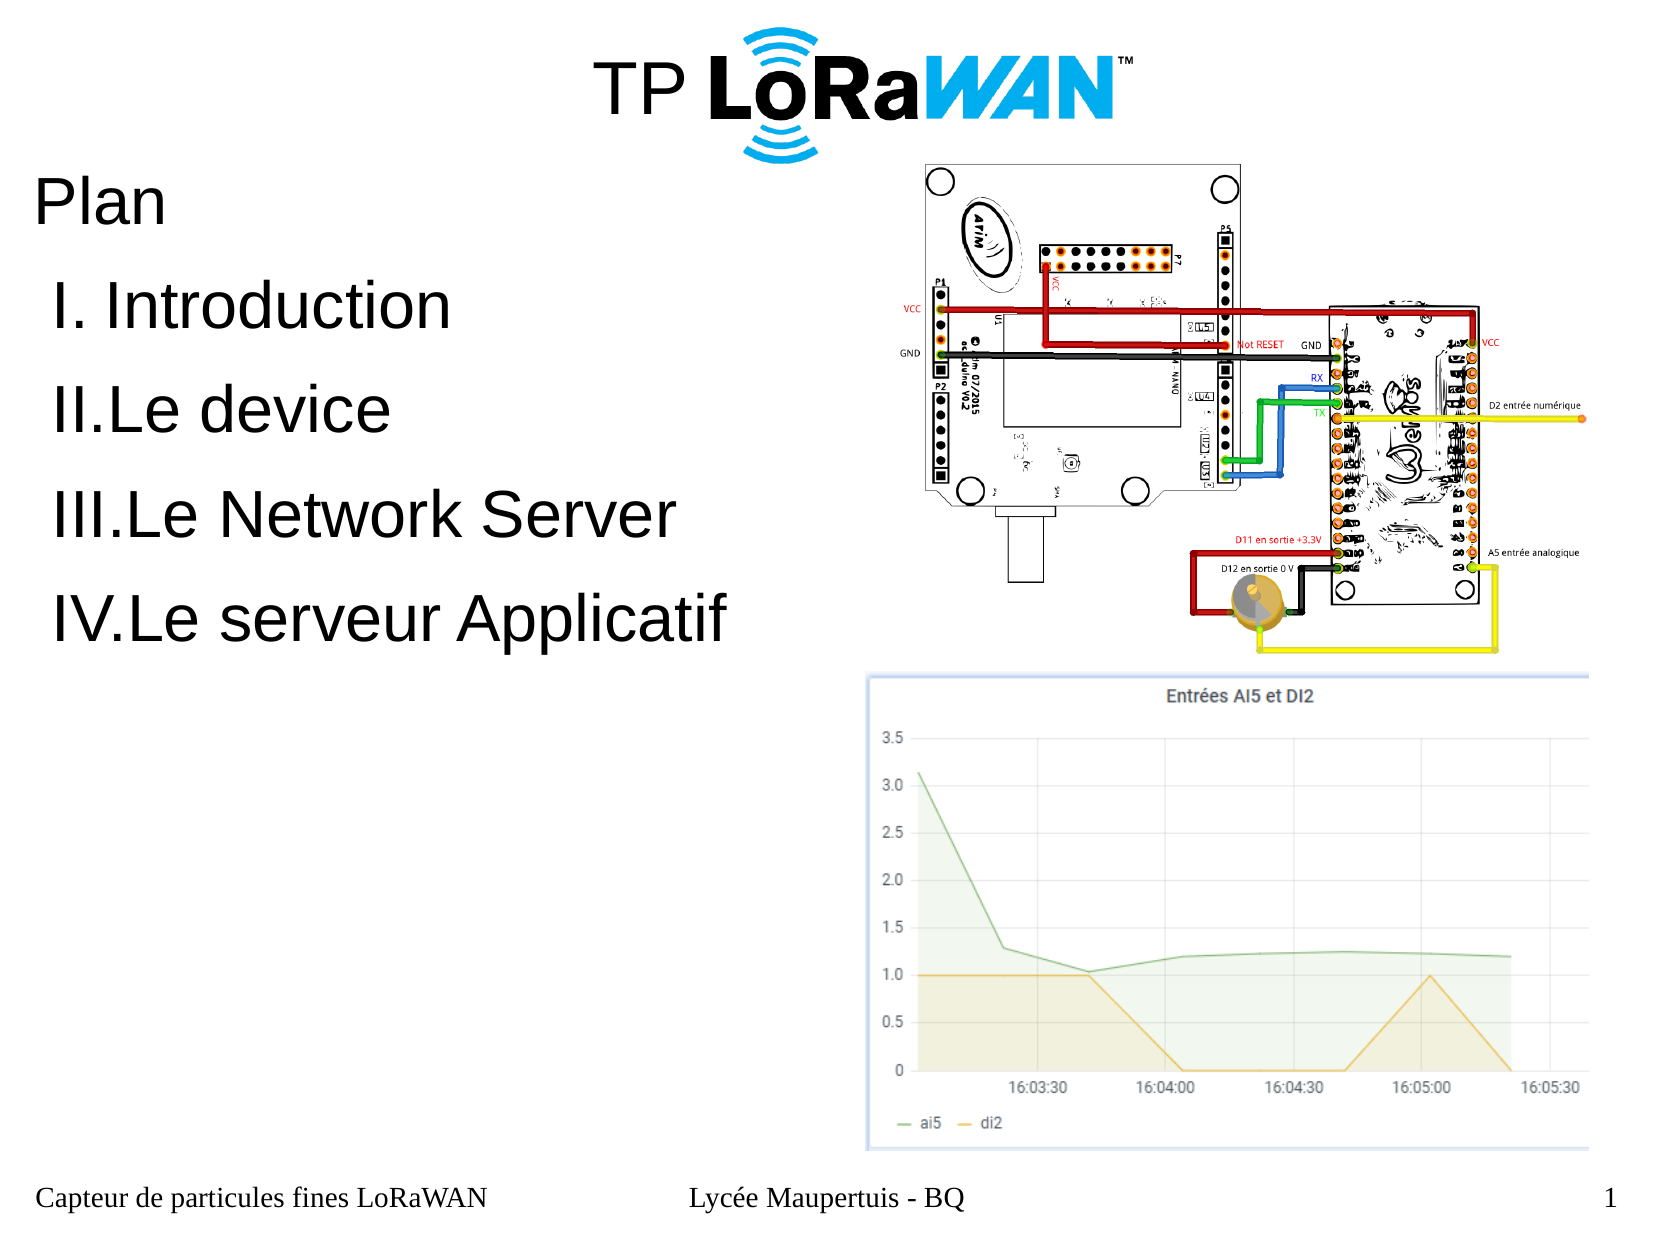

# TP
Plan
Introduction
Le device
Le Network Server
Le serveur Applicatif
Capteur de particules fines LoRaWAN
Lycée Maupertuis - BQ
1